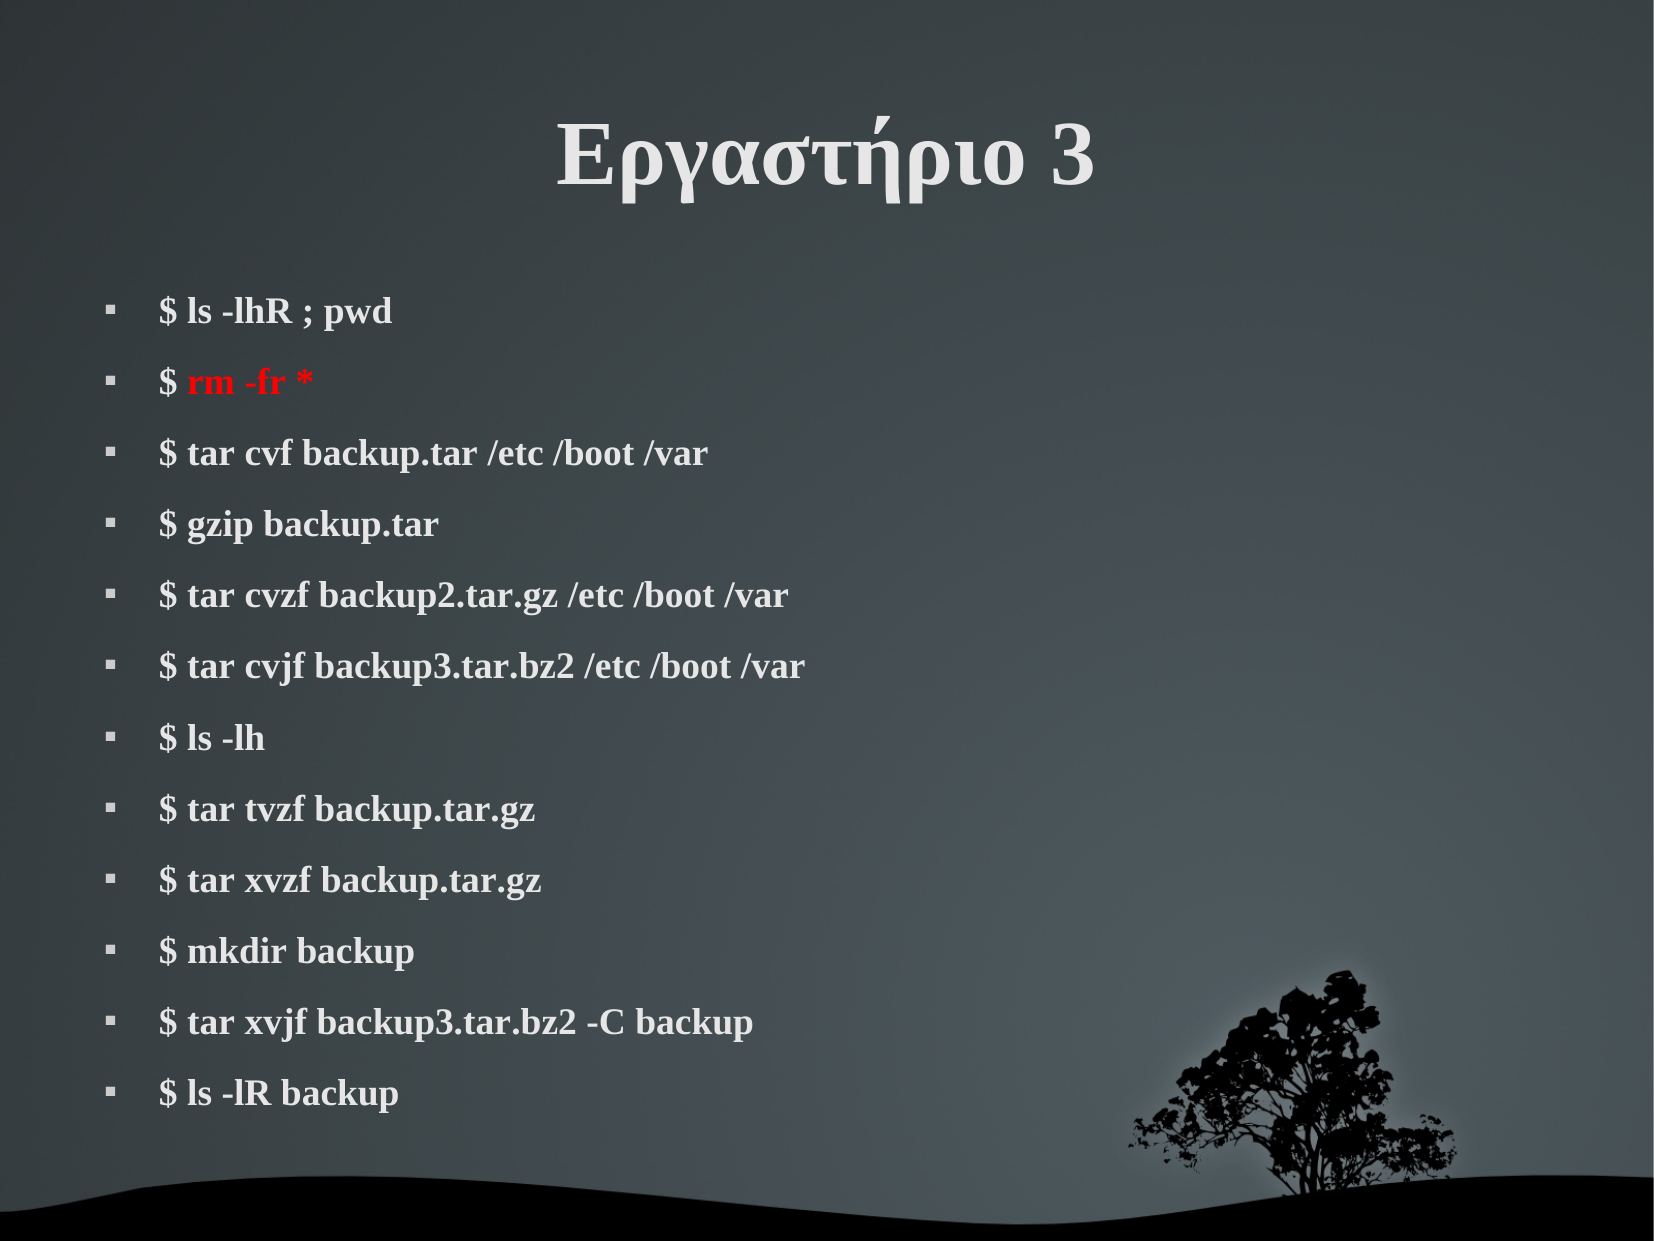

Εργαστήριο 3
# $ ls -lhR ; pwd
$ rm -fr *
$ tar cvf backup.tar /etc /boot /var
$ gzip backup.tar
$ tar cvzf backup2.tar.gz /etc /boot /var
$ tar cvjf backup3.tar.bz2 /etc /boot /var
$ ls -lh
$ tar tvzf backup.tar.gz
$ tar xvzf backup.tar.gz
$ mkdir backup
$ tar xvjf backup3.tar.bz2 -C backup
$ ls -lR backup